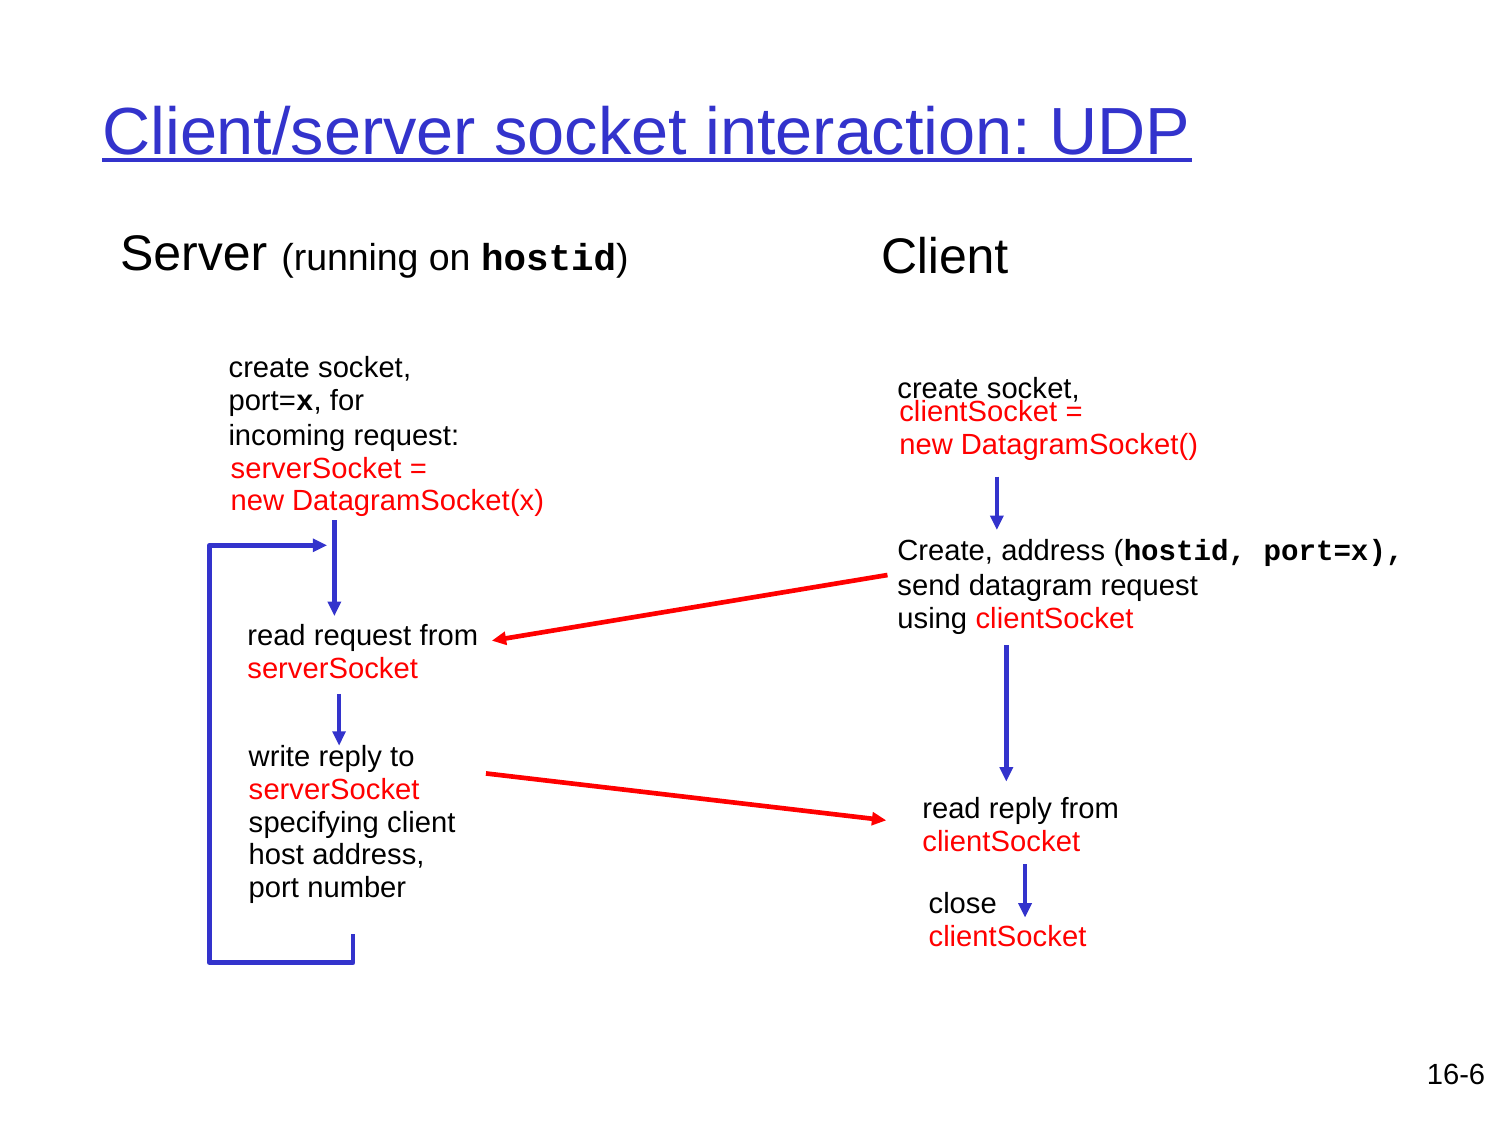

# Client/server socket interaction: UDP
Server (running on hostid)
Client
create socket,
clientSocket =
new DatagramSocket()
Create, address (hostid, port=x),
send datagram request
using clientSocket
create socket,
port=x, for
incoming request:
serverSocket =
new DatagramSocket(x)
read request from
serverSocket
close
clientSocket
read reply from
clientSocket
write reply to
serverSocket
specifying client
host address,
port number
6